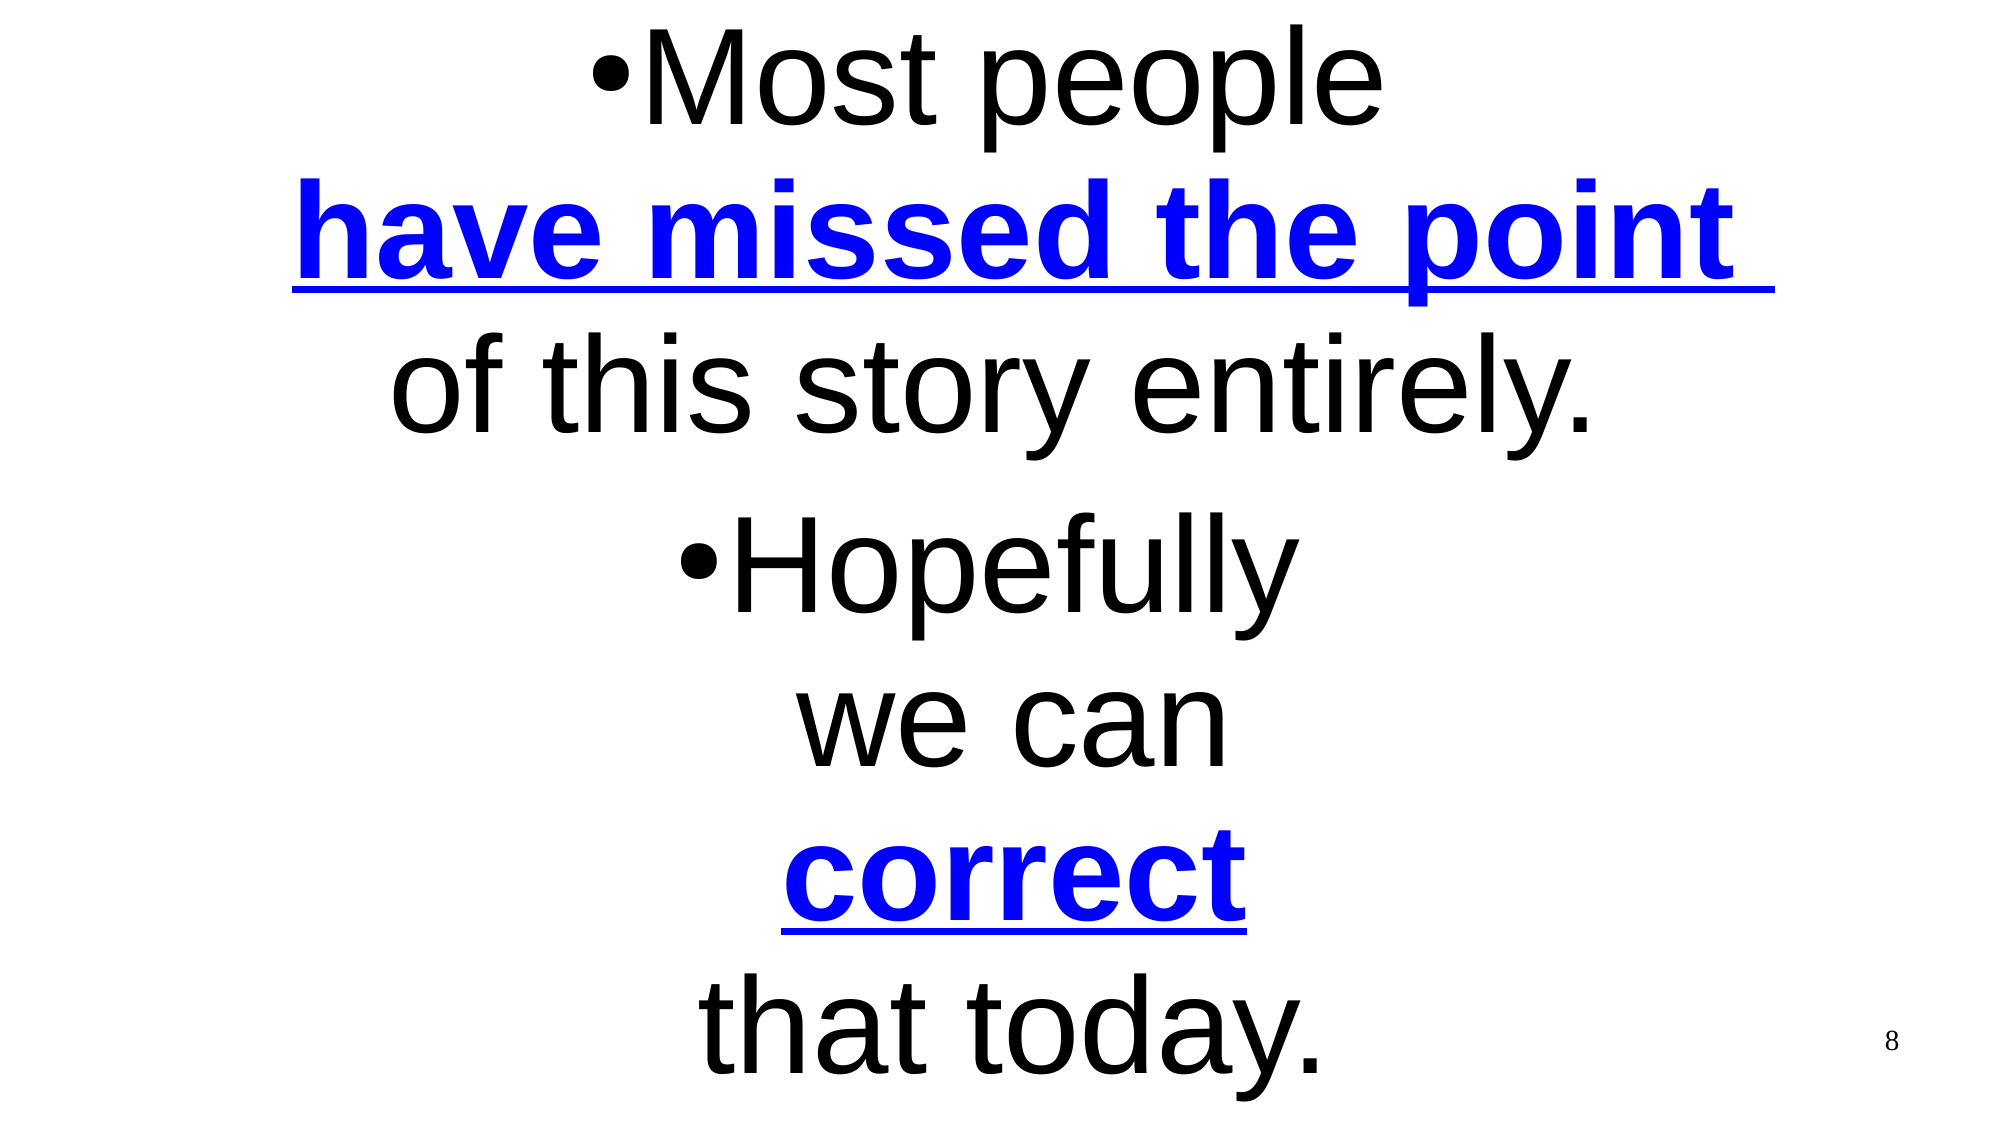

# Most people have missed the point of this story entirely.
Hopefully
we can
correct
that today.
8